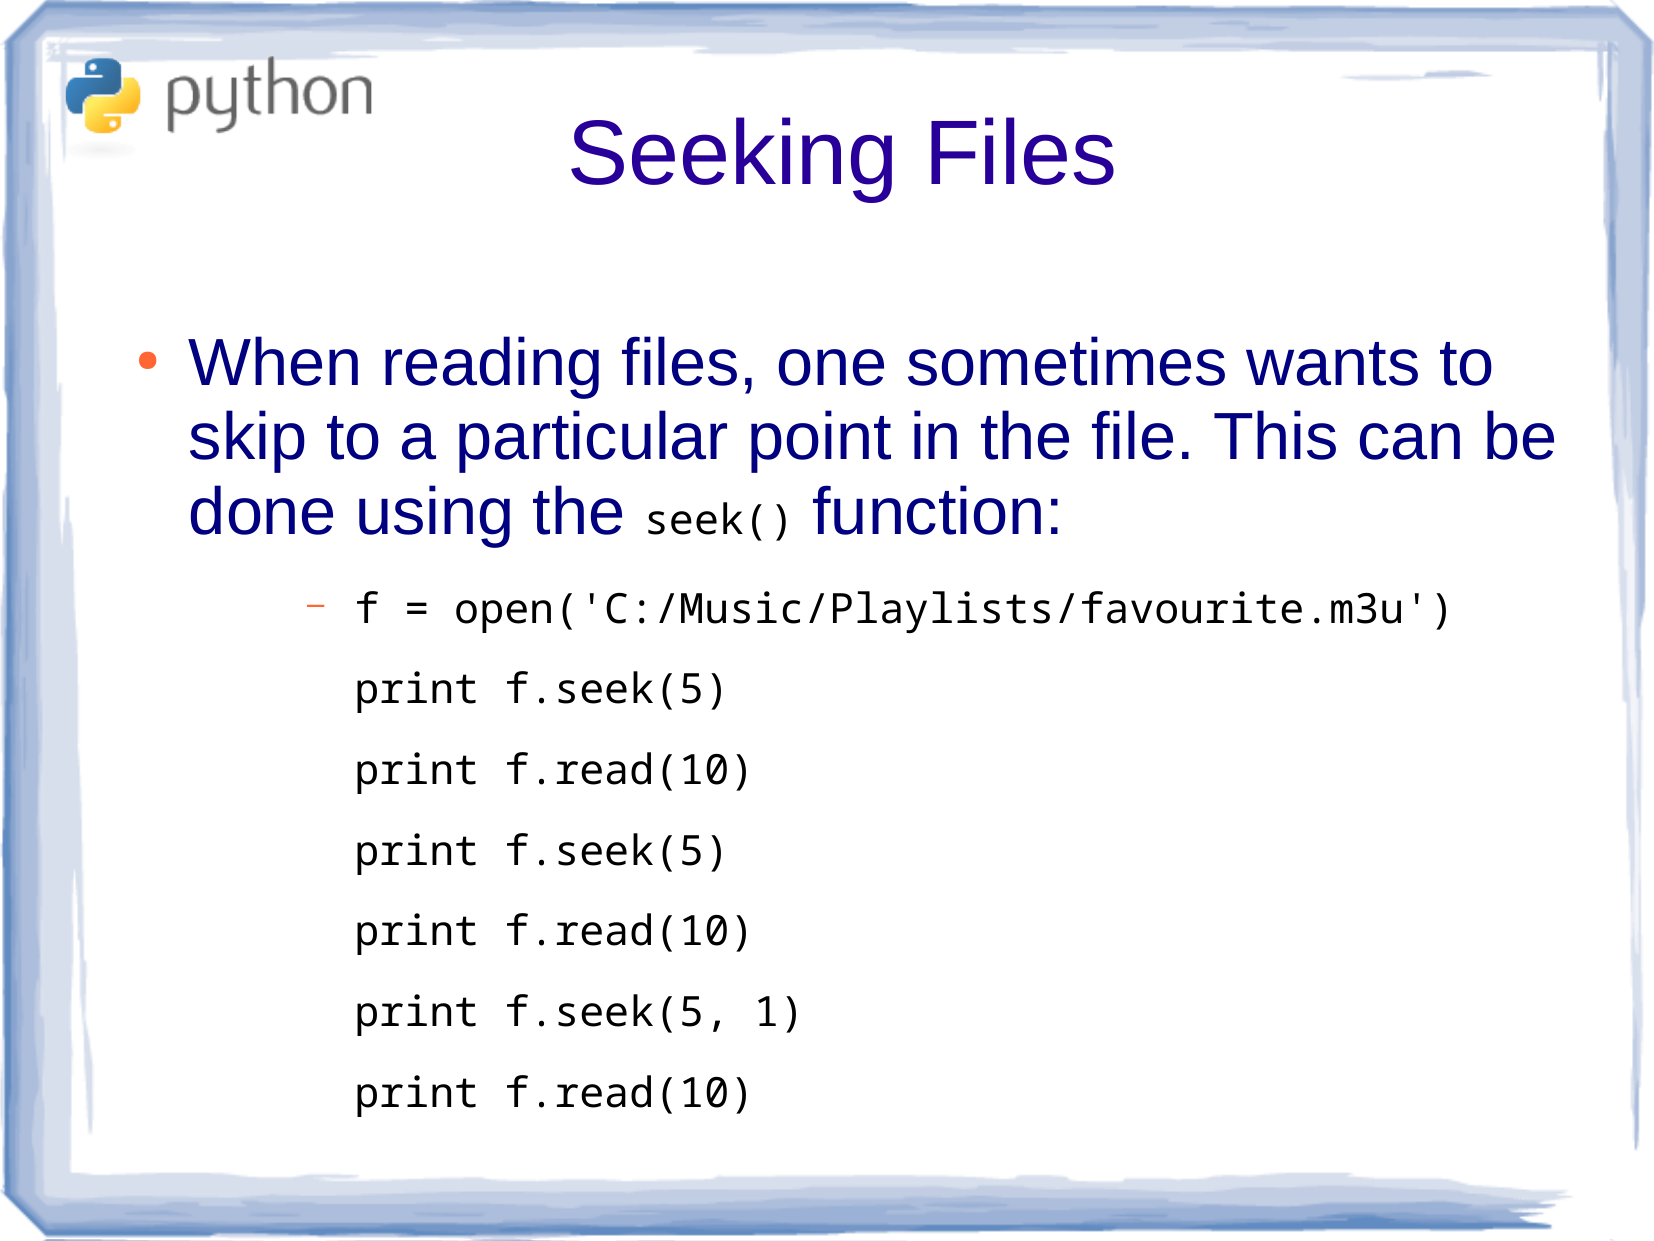

# Seeking Files
When reading files, one sometimes wants to skip to a particular point in the file. This can be done using the seek() function:
f = open('C:/Music/Playlists/favourite.m3u')
print f.seek(5)
print f.read(10)
print f.seek(5)
print f.read(10)
print f.seek(5, 1)
print f.read(10)